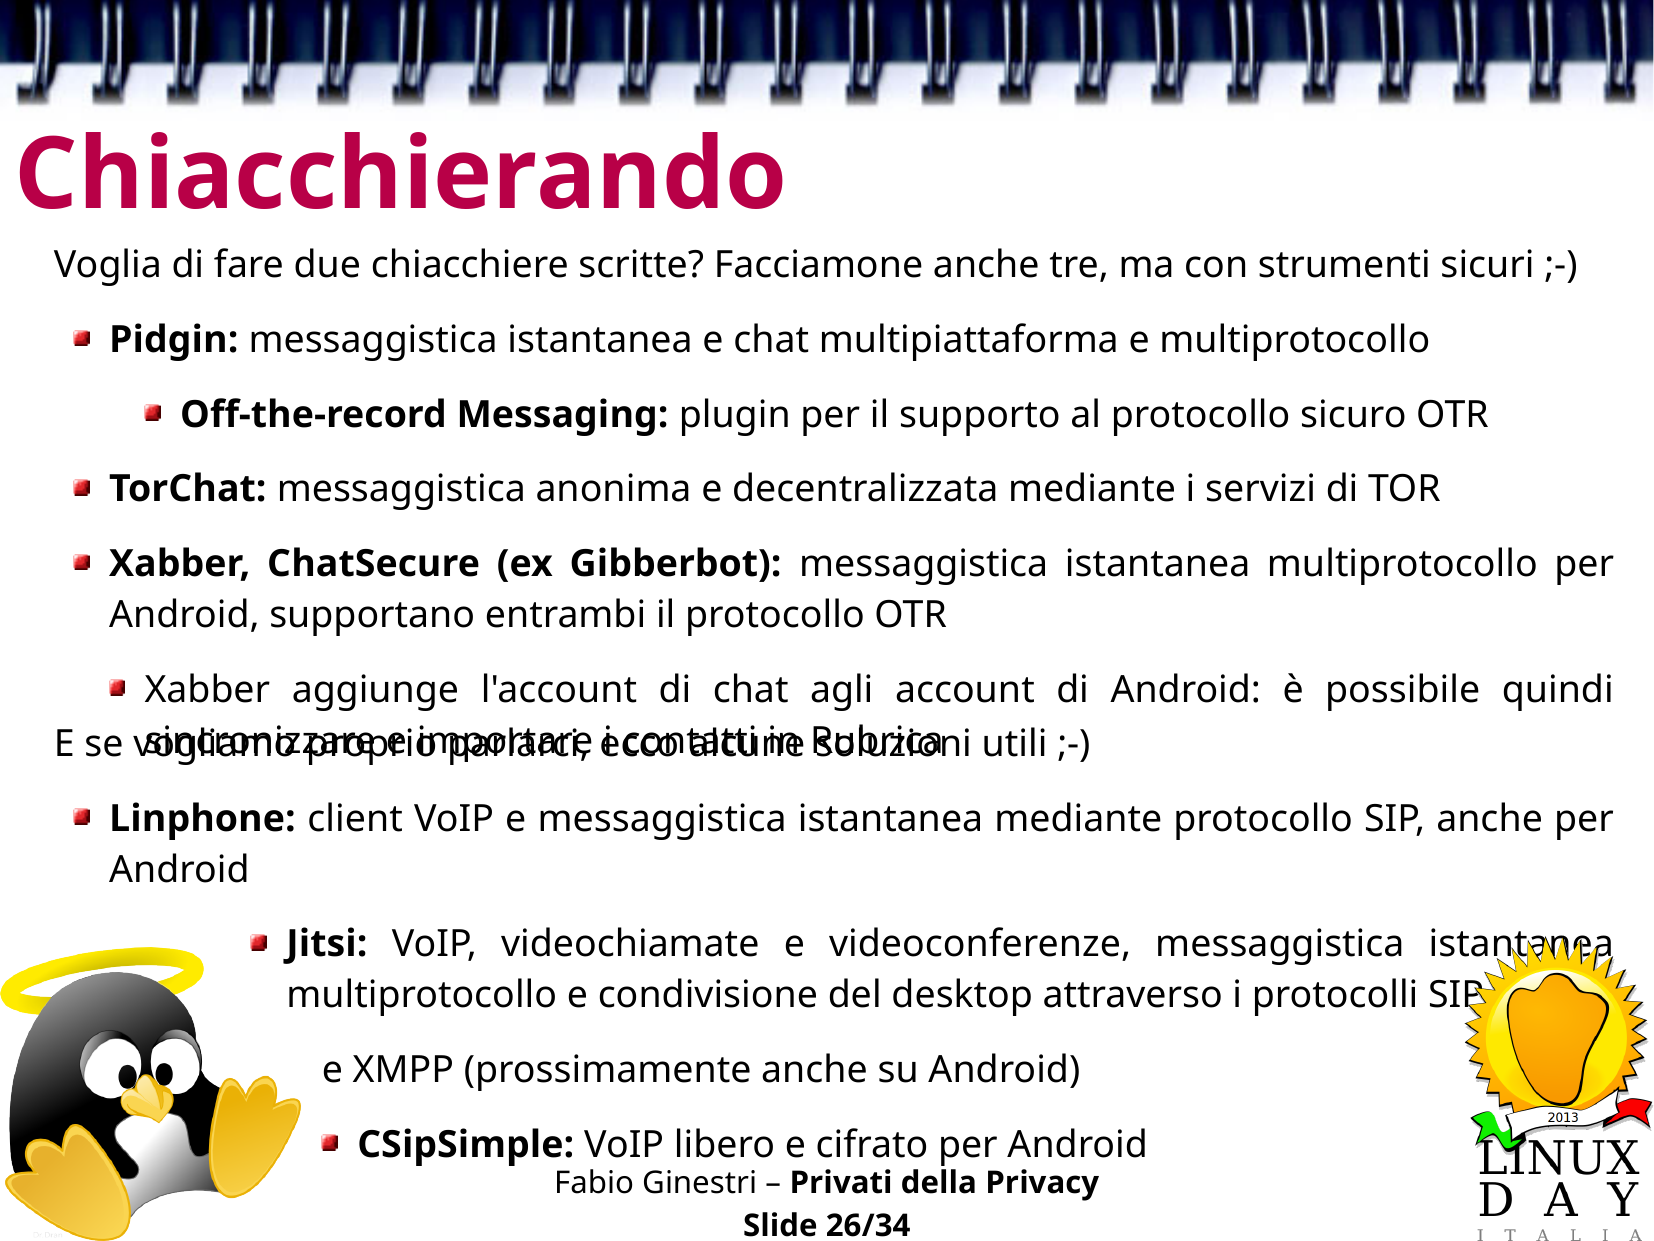

Chiacchierando
Voglia di fare due chiacchiere scritte? Facciamone anche tre, ma con strumenti sicuri ;-)
Pidgin: messaggistica istantanea e chat multipiattaforma e multiprotocollo
Off-the-record Messaging: plugin per il supporto al protocollo sicuro OTR
TorChat: messaggistica anonima e decentralizzata mediante i servizi di TOR
Xabber, ChatSecure (ex Gibberbot): messaggistica istantanea multiprotocollo per Android, supportano entrambi il protocollo OTR
Xabber aggiunge l'account di chat agli account di Android: è possibile quindi sincronizzare e importare i contatti in Rubrica
E se vogliamo proprio parlarci, ecco alcune soluzioni utili ;-)
Linphone: client VoIP e messaggistica istantanea mediante protocollo SIP, anche per Android
Jitsi: VoIP, videochiamate e videoconferenze, messaggistica istantanea multiprotocollo e condivisione del desktop attraverso i protocolli SIP
e XMPP (prossimamente anche su Android)
CSipSimple: VoIP libero e cifrato per Android
Fabio Ginestri – Privati della Privacy
Slide /34